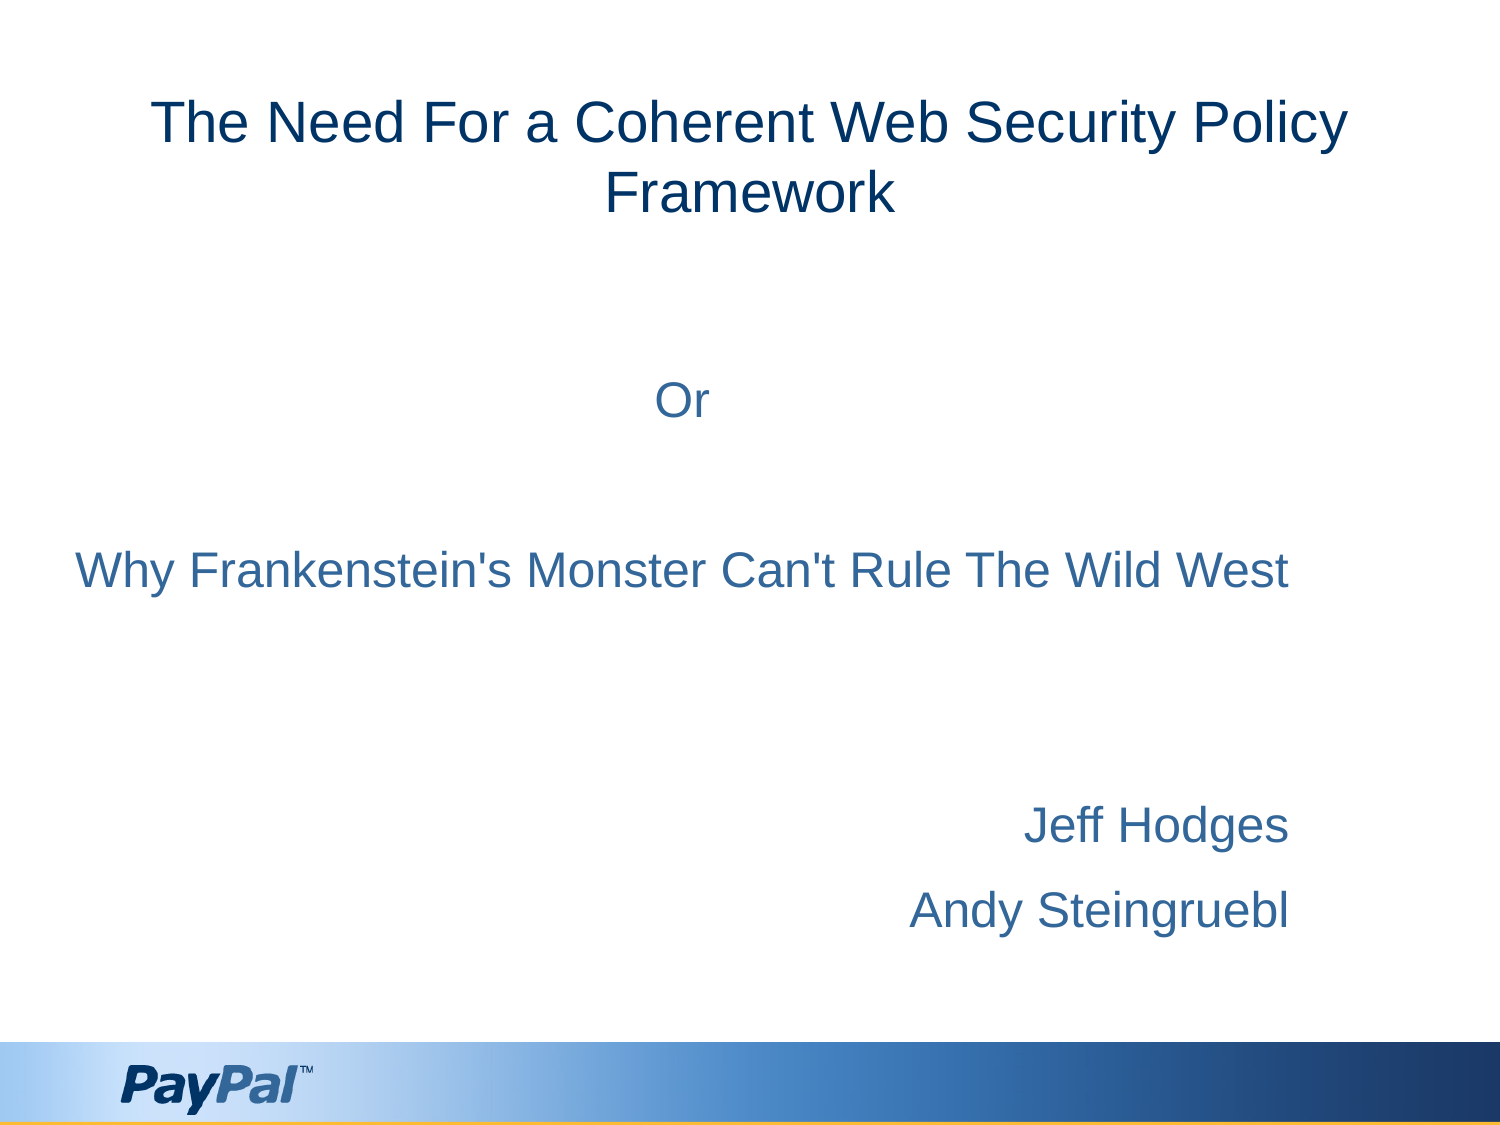

# The Need For a Coherent Web Security Policy Framework
Or
Why Frankenstein's Monster Can't Rule The Wild West
Jeff Hodges
Andy Steingruebl